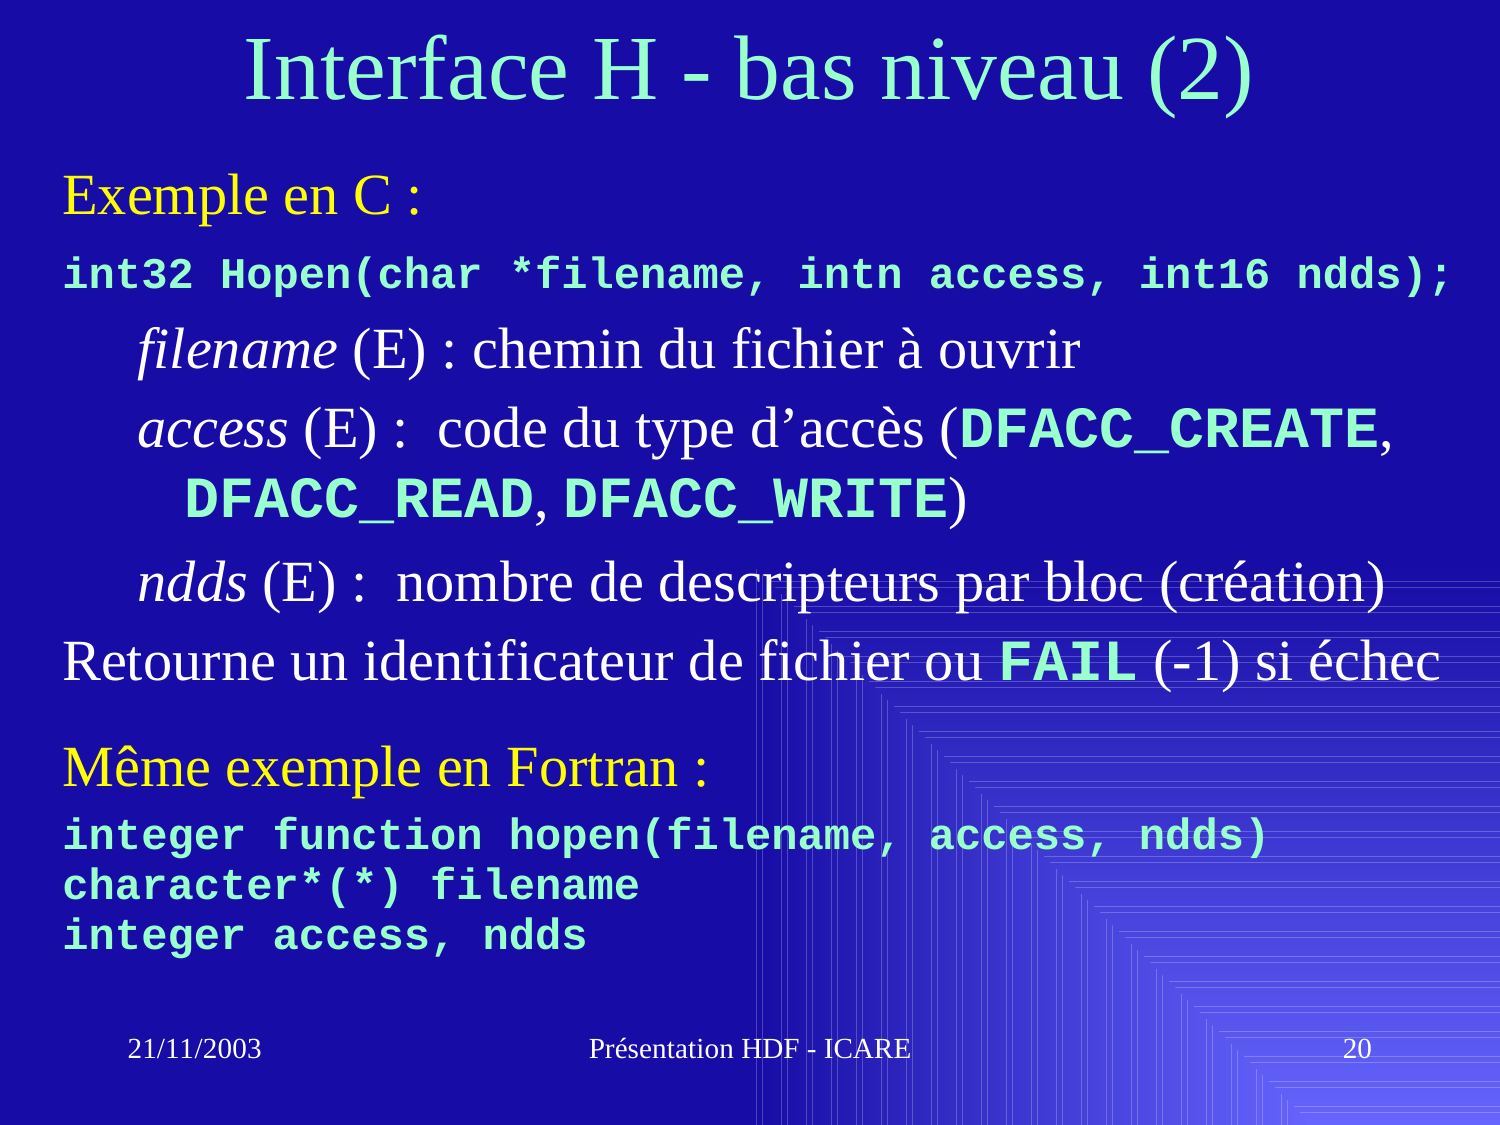

# Interface H - bas niveau (2)
Exemple en C :
int32 Hopen(char *filename, intn access, int16 ndds);
filename (E) : chemin du fichier à ouvrir
access (E) : code du type d’accès (DFACC_CREATE,
DFACC_READ, DFACC_WRITE)
ndds (E) : nombre de descripteurs par bloc (création)
Retourne un identificateur de fichier ou FAIL (-1) si échec
Même exemple en Fortran :
integer function hopen(filename, access, ndds)
character*(*) filename
integer access, ndds
21/11/2003
Présentation HDF - ICARE
20